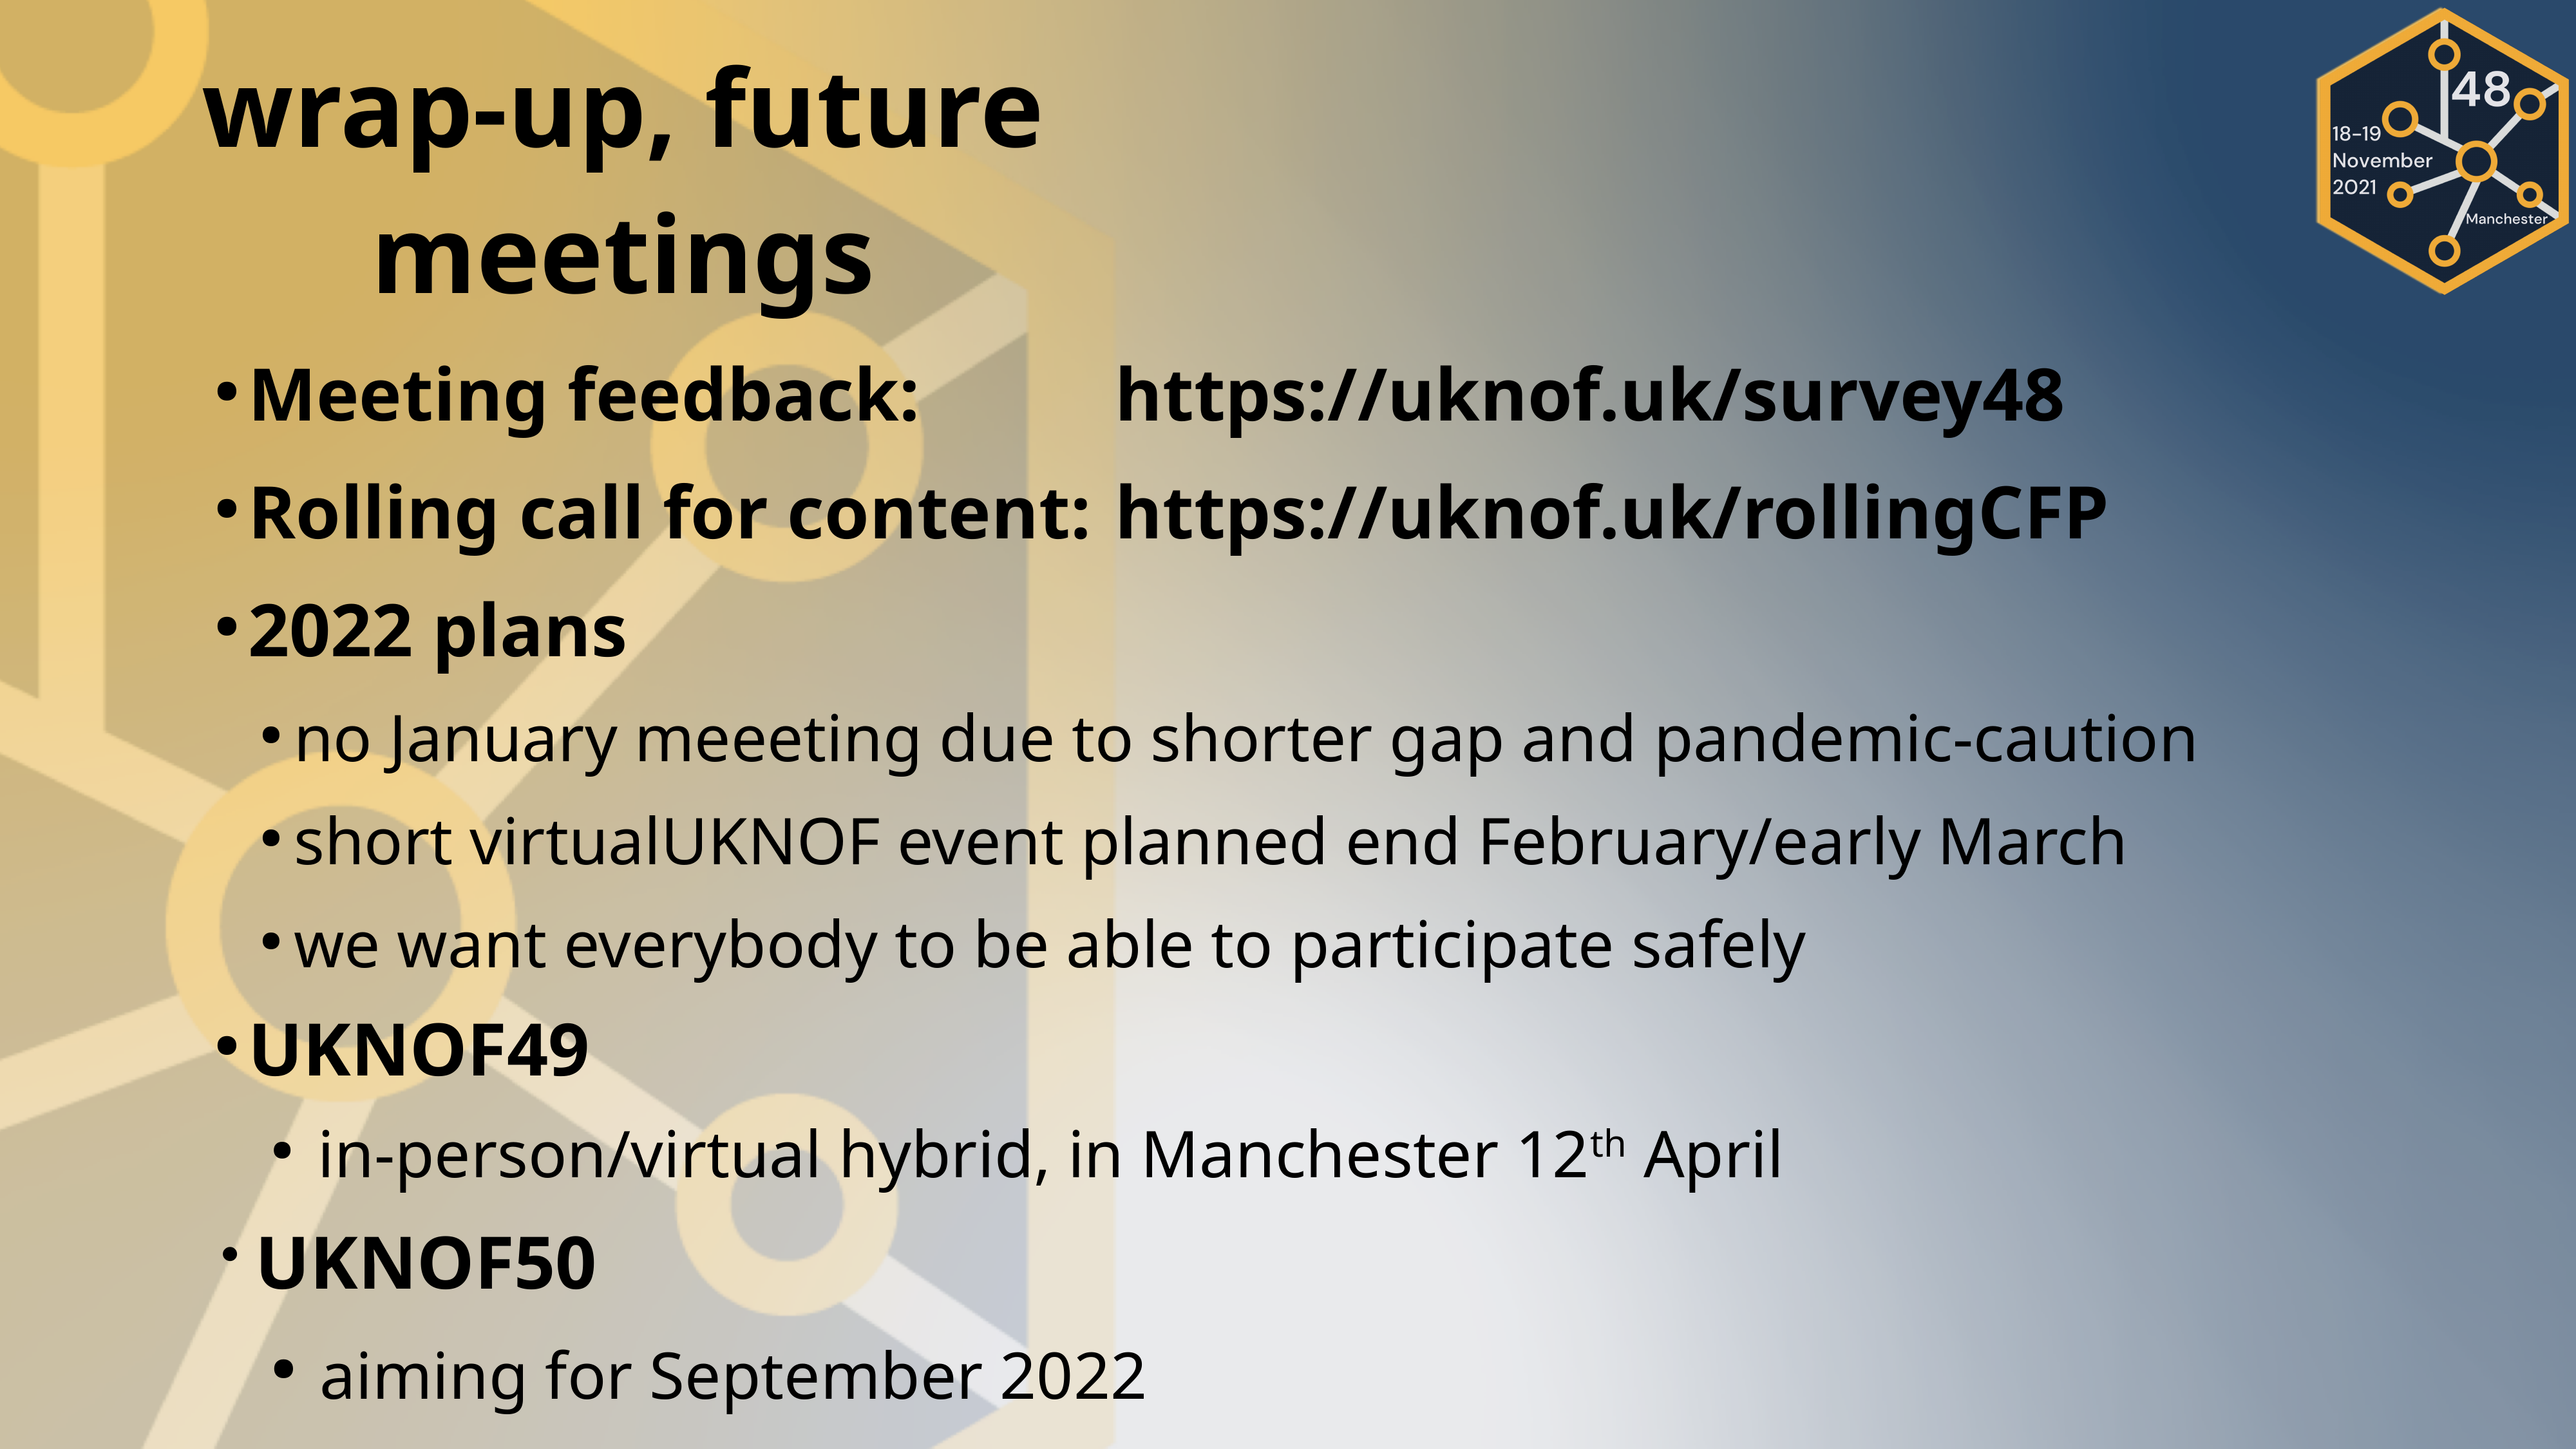

# wrap-up, future meetings
Meeting feedback: 				https://uknof.uk/survey48
Rolling call for content:	https://uknof.uk/rollingCFP
2022 plans
no January meeeting due to shorter gap and pandemic-caution
short virtualUKNOF event planned end February/early March
we want everybody to be able to participate safely
UKNOF49
 in-person/virtual hybrid, in Manchester 12th April
UKNOF50
 aiming for September 2022